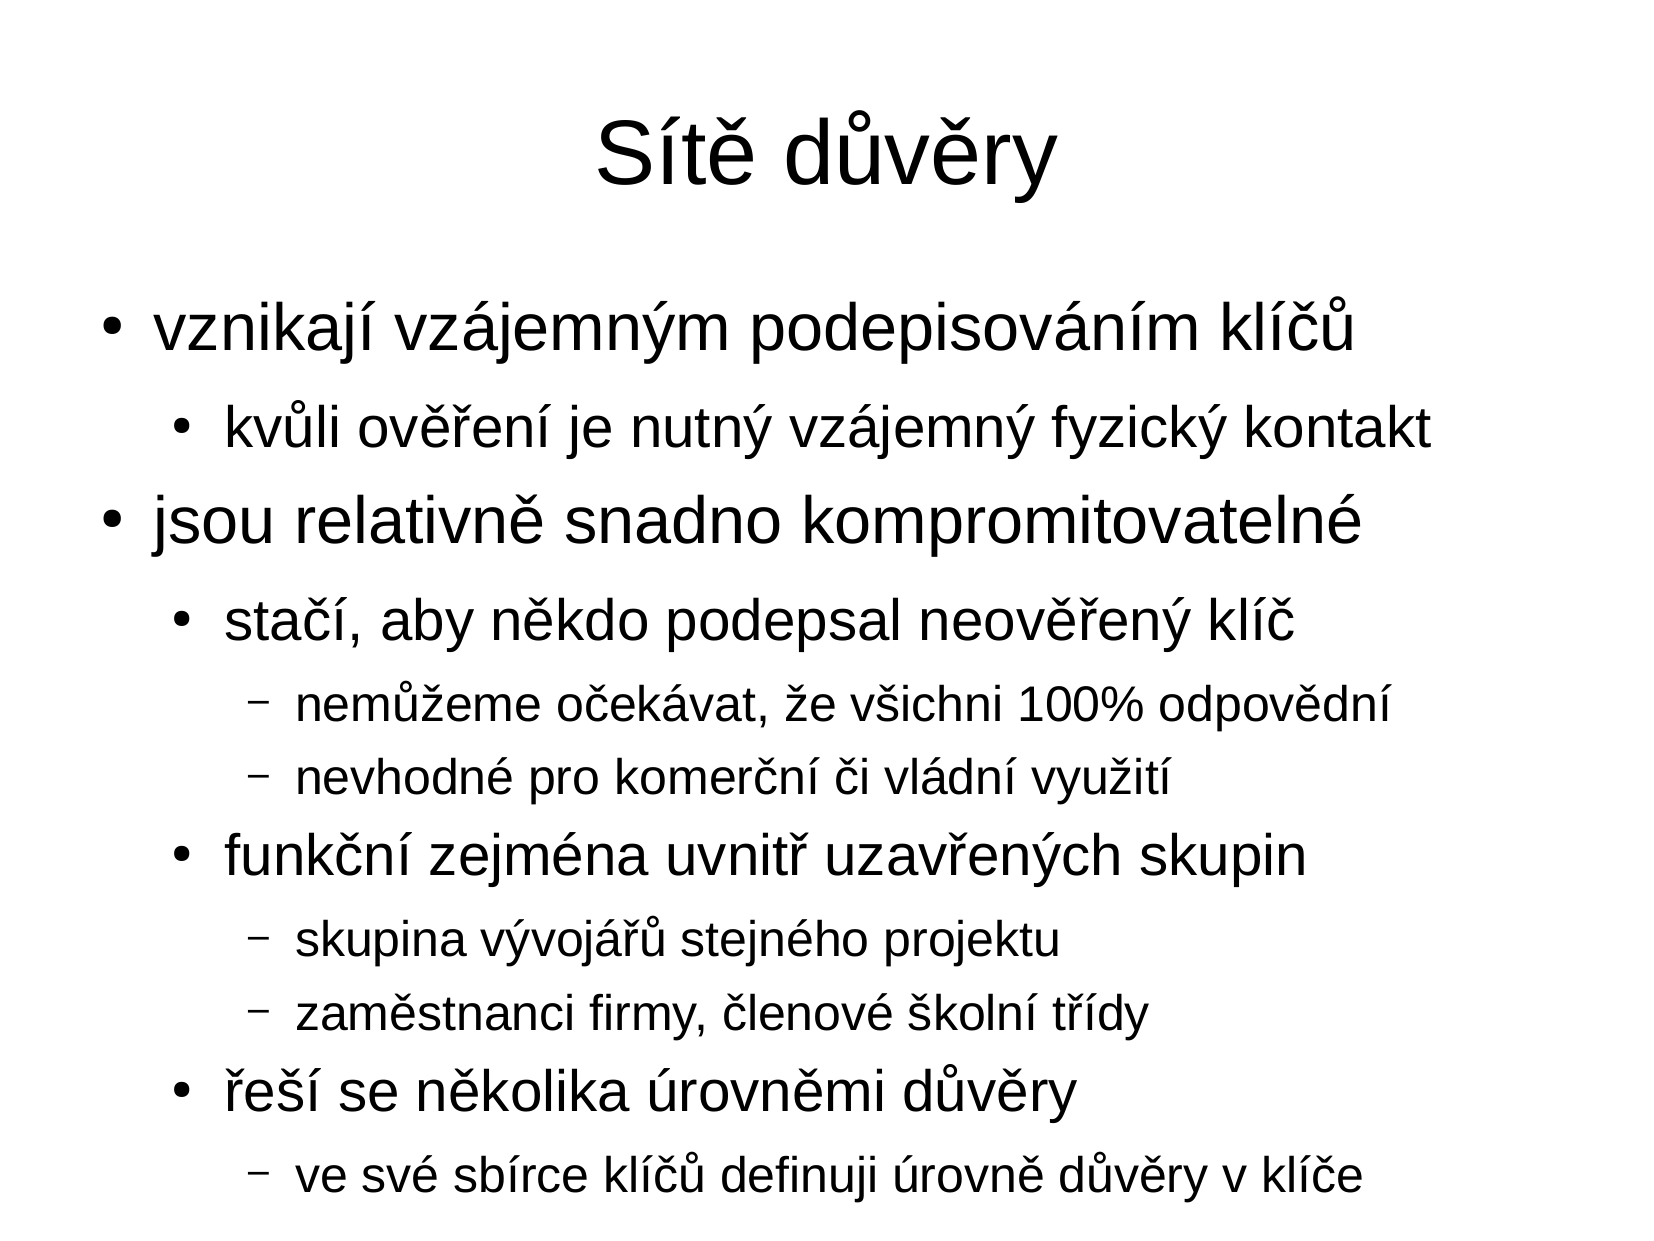

# Sítě důvěry
vznikají vzájemným podepisováním klíčů
kvůli ověření je nutný vzájemný fyzický kontakt
jsou relativně snadno kompromitovatelné
stačí, aby někdo podepsal neověřený klíč
nemůžeme očekávat, že všichni 100% odpovědní
nevhodné pro komerční či vládní využití
funkční zejména uvnitř uzavřených skupin
skupina vývojářů stejného projektu
zaměstnanci firmy, členové školní třídy
řeší se několika úrovněmi důvěry
ve své sbírce klíčů definuji úrovně důvěry v klíče